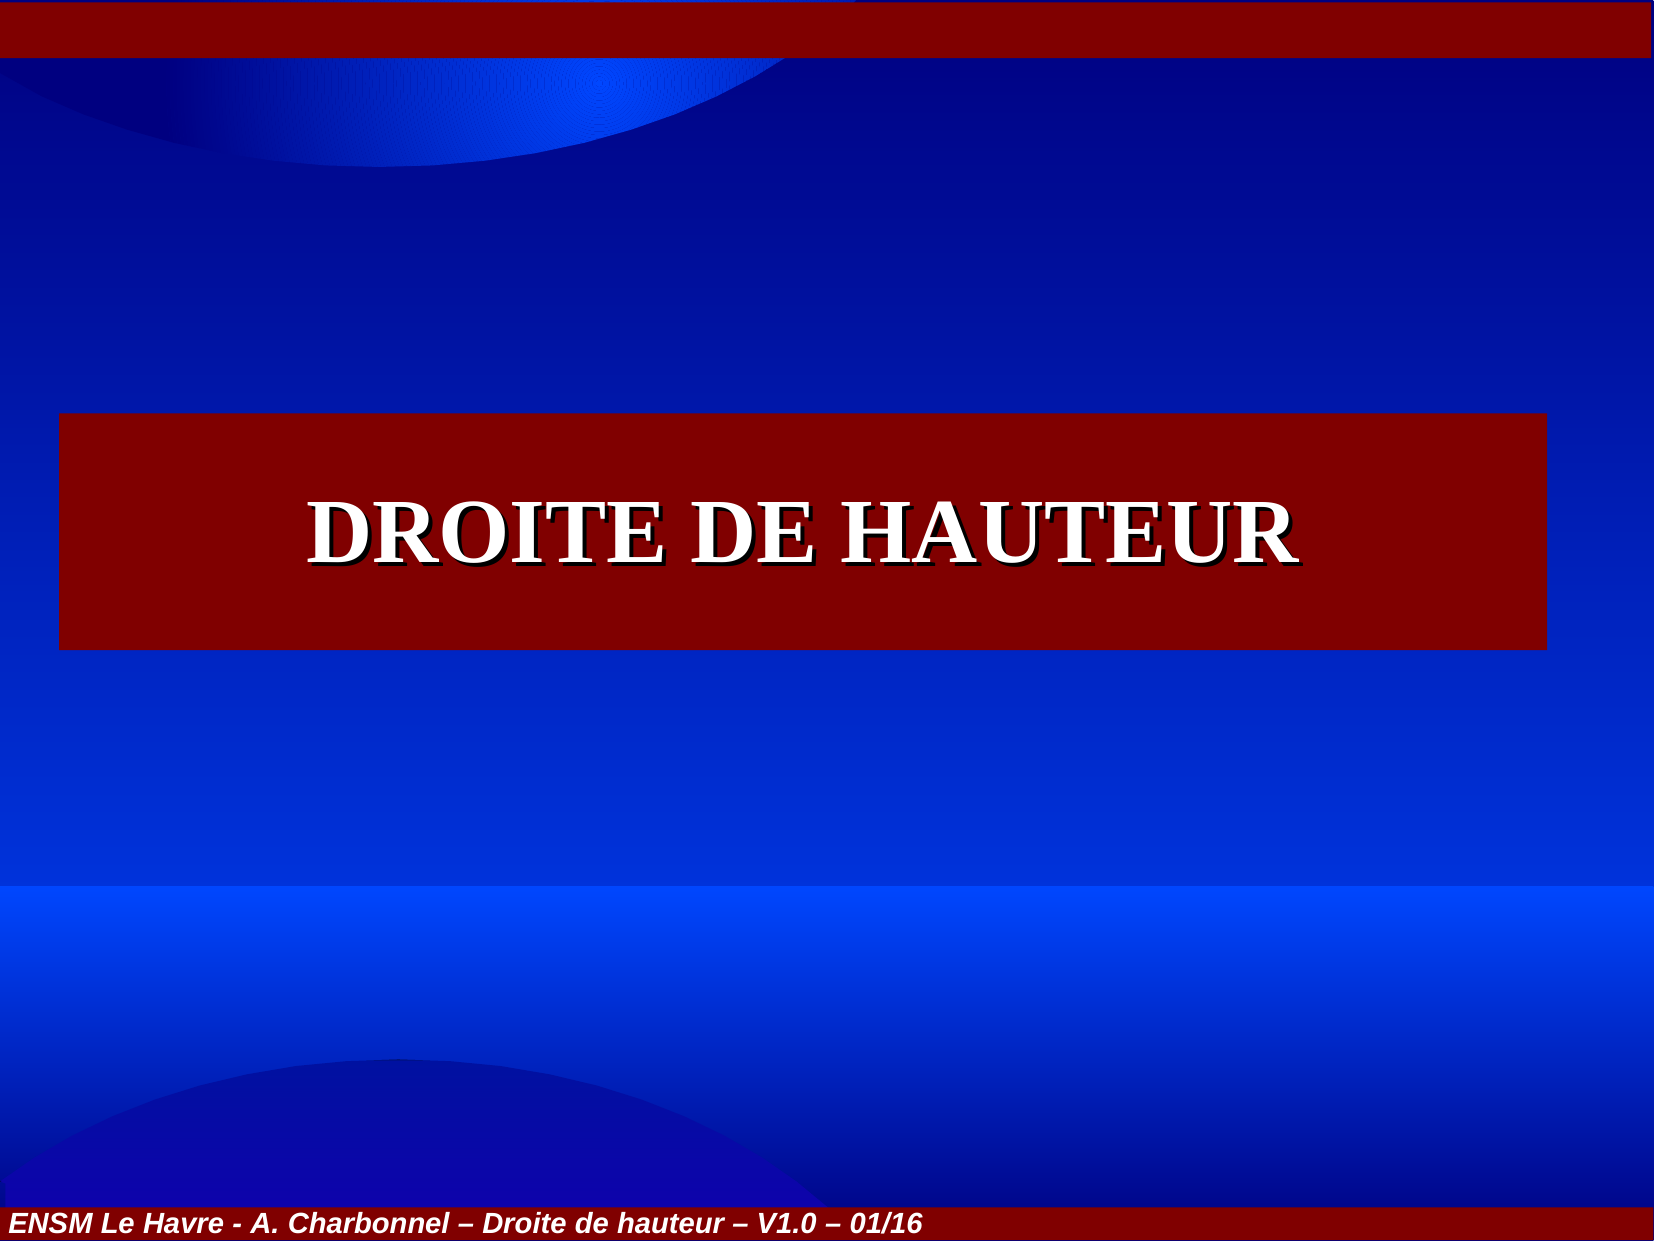

# DROITE DE HAUTEUR
 ENSM Le Havre - A. Charbonnel – Droite de hauteur – V1.0 – 01/16